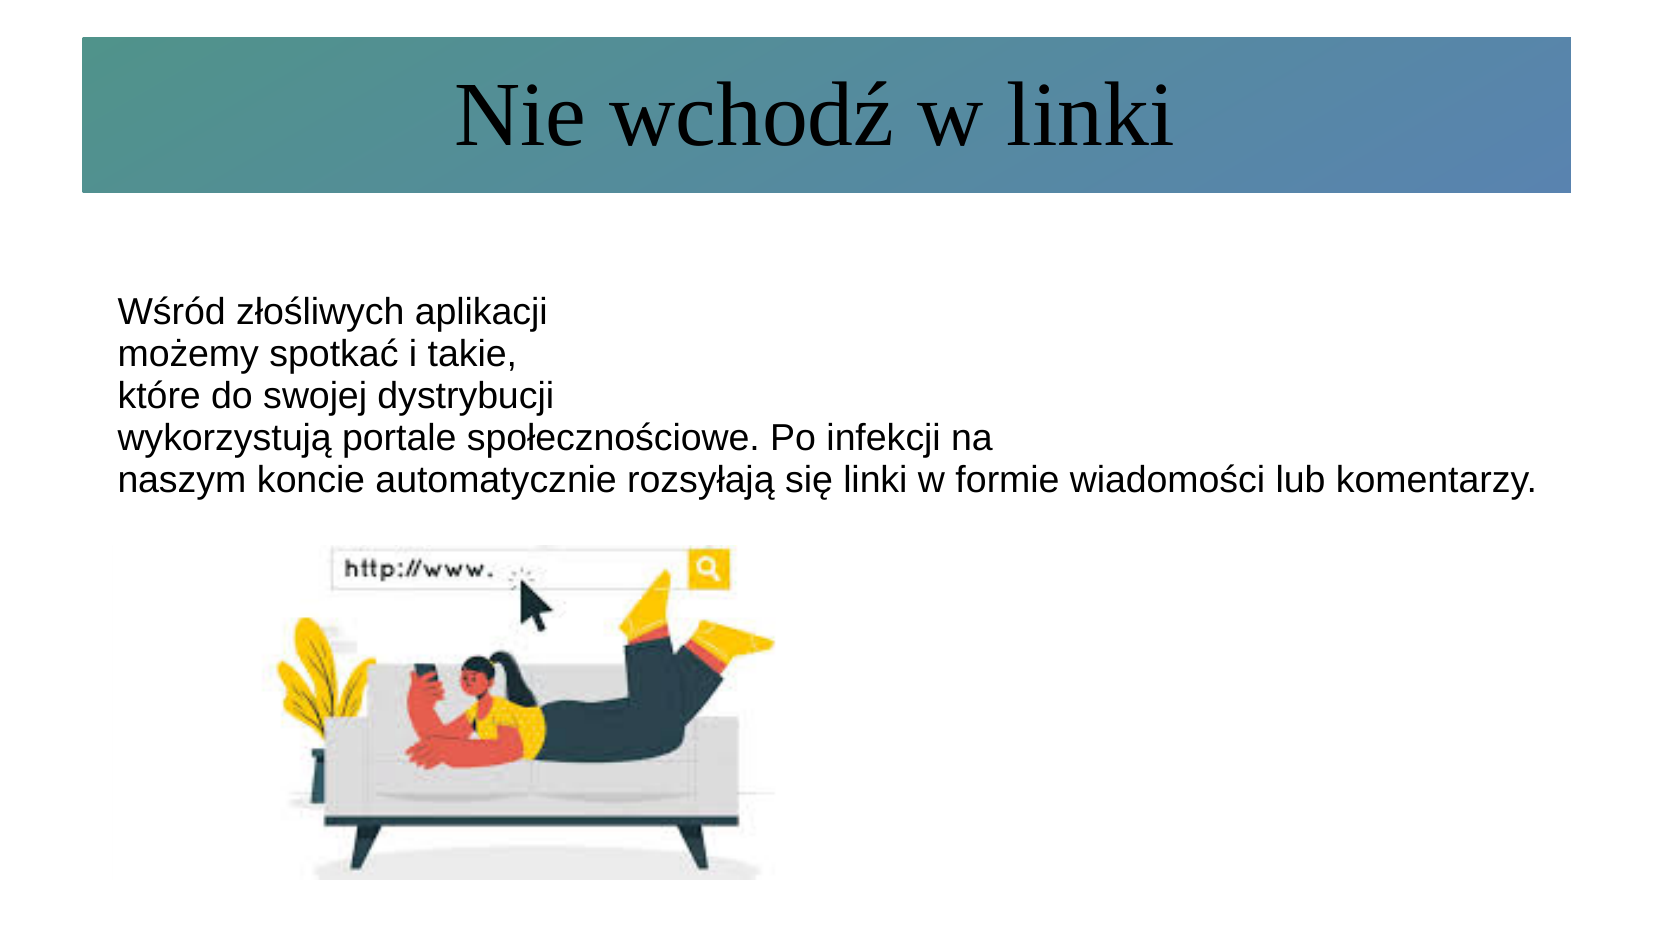

# Nie wchodź w linki
Wśród złośliwych aplikacji
możemy spotkać i takie,
które do swojej dystrybucji
wykorzystują portale społecznościowe. Po infekcji na
naszym koncie automatycznie rozsyłają się linki w formie wiadomości lub komentarzy.